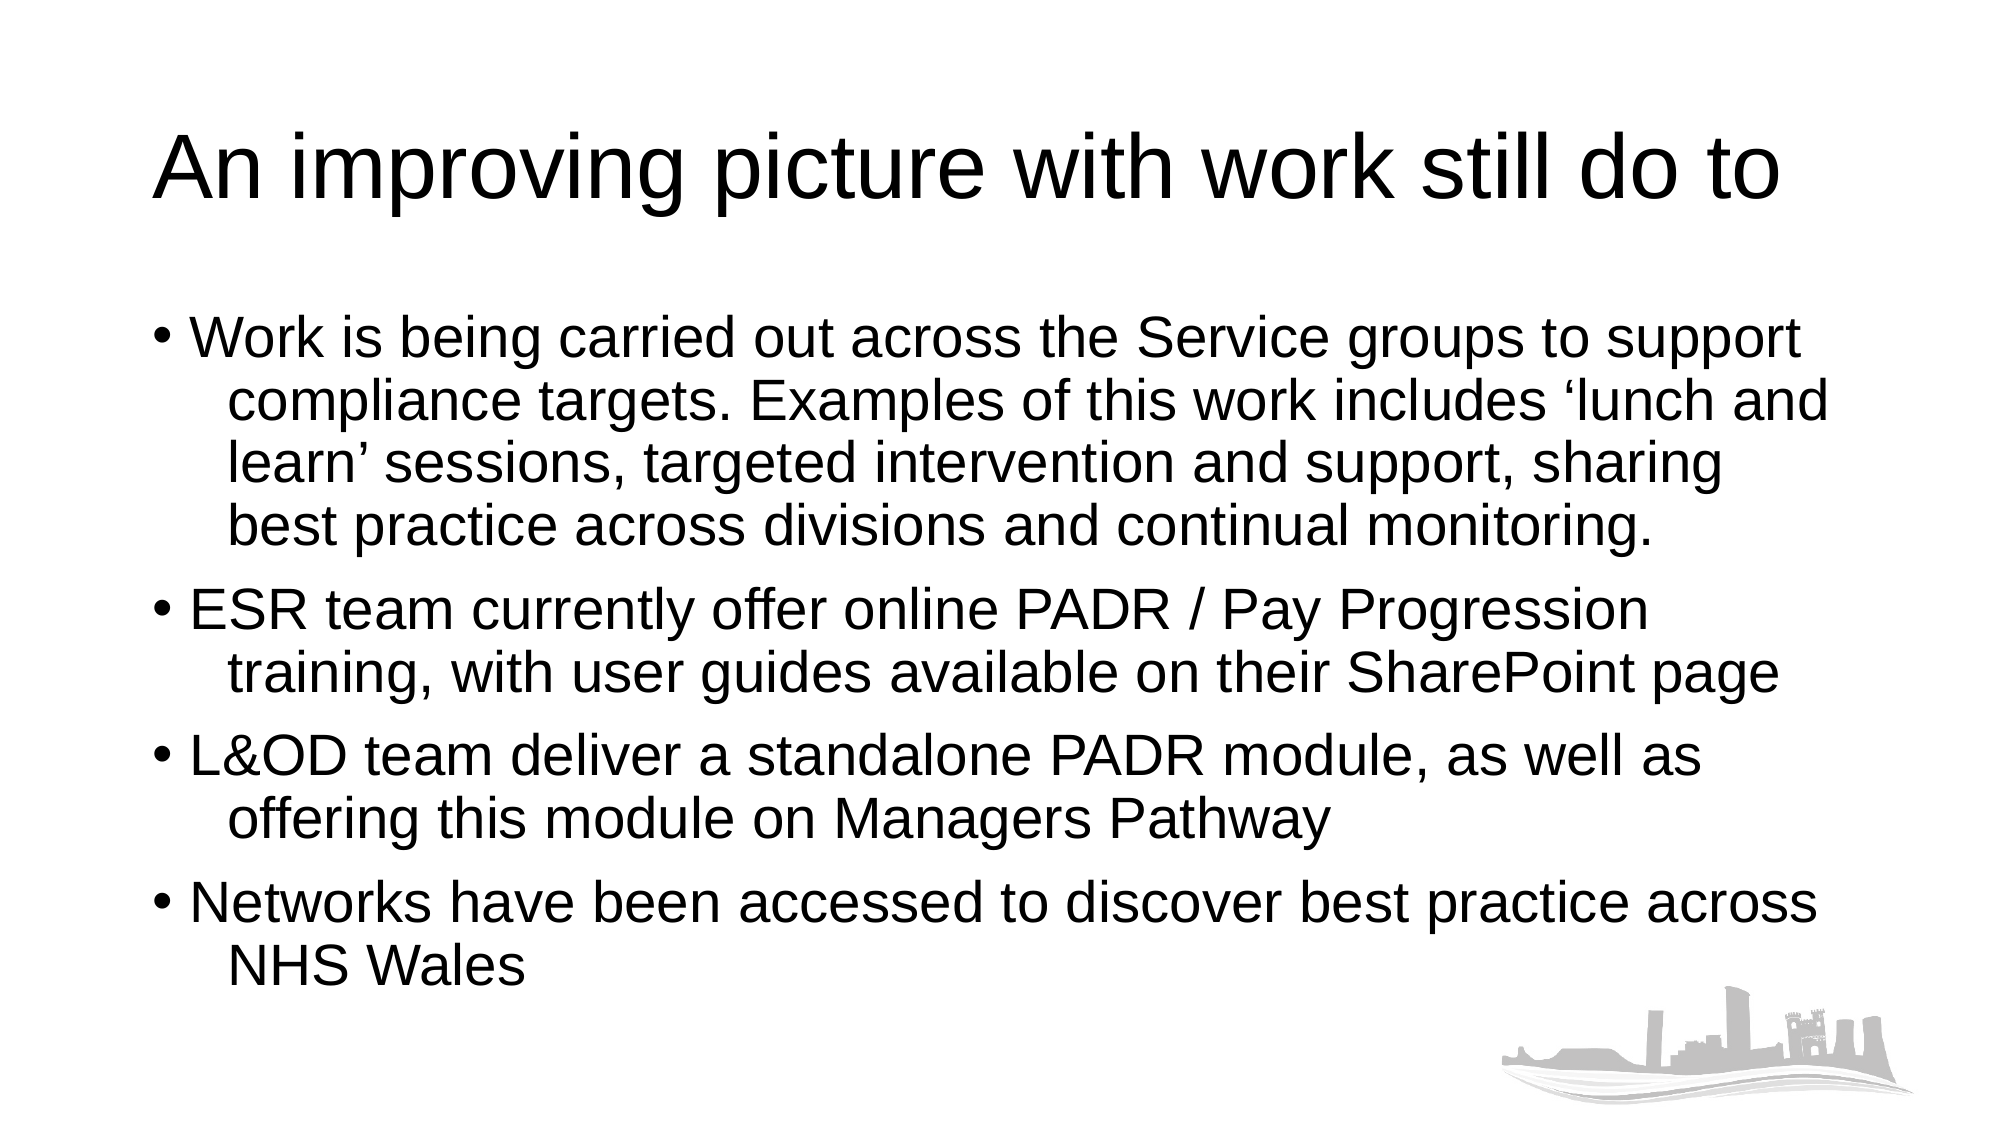

# An improving picture with work still do to
Work is being carried out across the Service groups to support compliance targets. Examples of this work includes ‘lunch and learn’ sessions, targeted intervention and support, sharing best practice across divisions and continual monitoring.
ESR team currently offer online PADR / Pay Progression training, with user guides available on their SharePoint page
L&OD team deliver a standalone PADR module, as well as offering this module on Managers Pathway
Networks have been accessed to discover best practice across NHS Wales